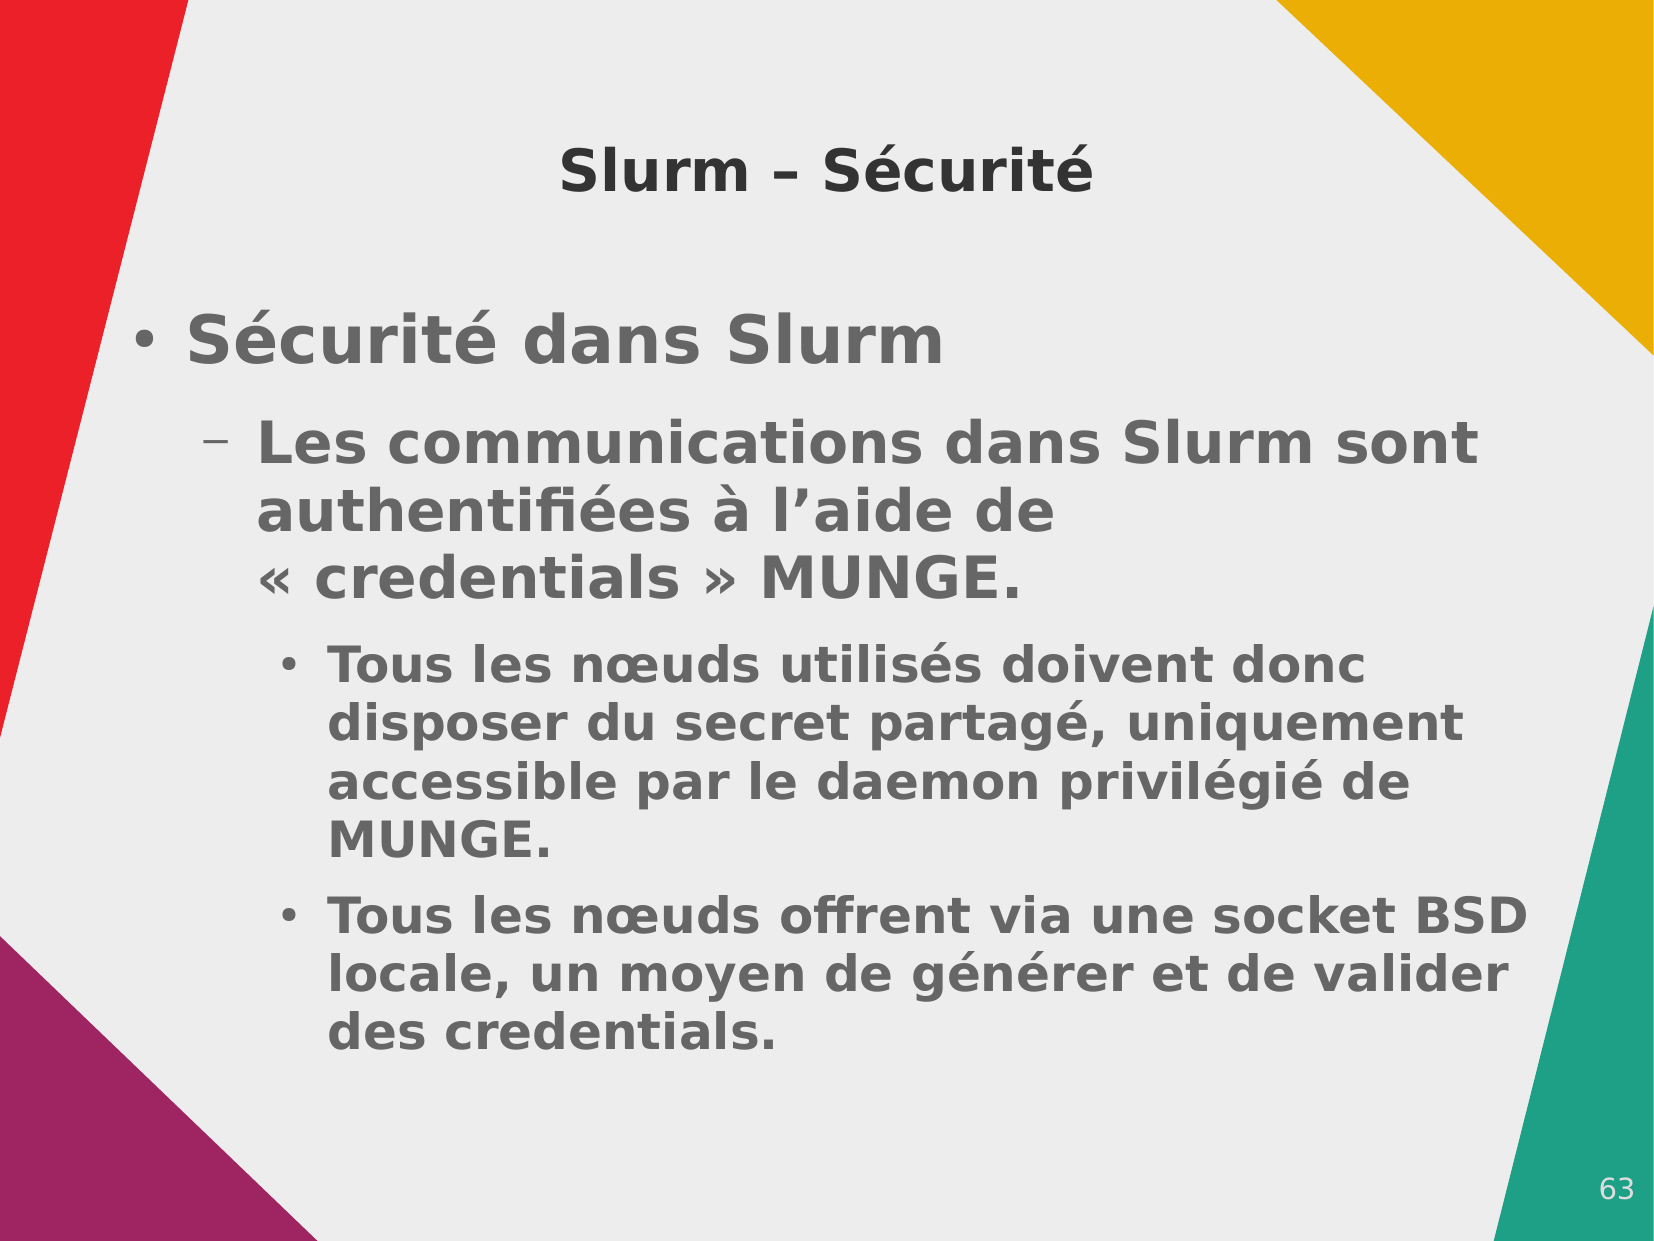

# Slurm – Sécurité
Sécurité dans Slurm
Les communications dans Slurm sont authentifiées à l’aide de « credentials » MUNGE.
Tous les nœuds utilisés doivent donc disposer du secret partagé, uniquement accessible par le daemon privilégié de MUNGE.
Tous les nœuds offrent via une socket BSD locale, un moyen de générer et de valider des credentials.
63